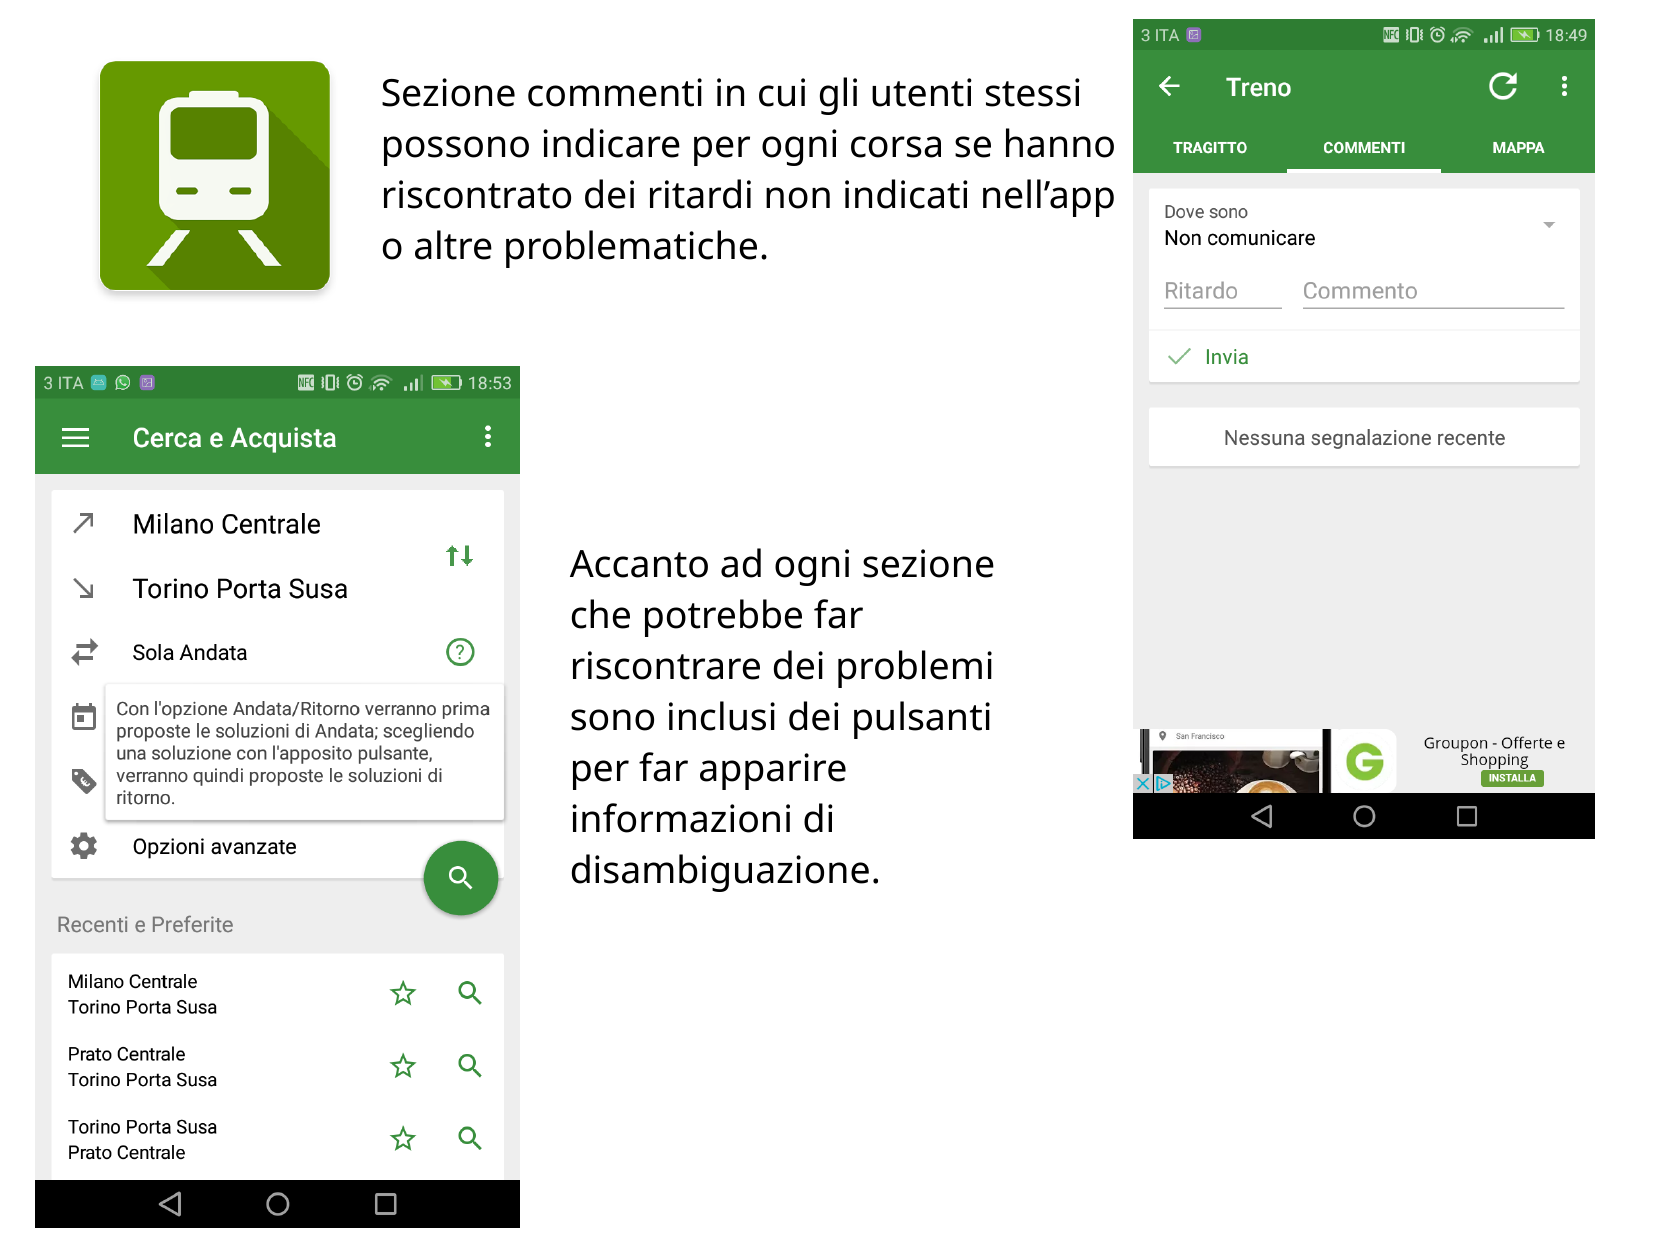

Sezione commenti in cui gli utenti stessi possono indicare per ogni corsa se hanno riscontrato dei ritardi non indicati nell’app o altre problematiche.
Accanto ad ogni sezione che potrebbe far riscontrare dei problemi sono inclusi dei pulsanti per far apparire informazioni di disambiguazione.